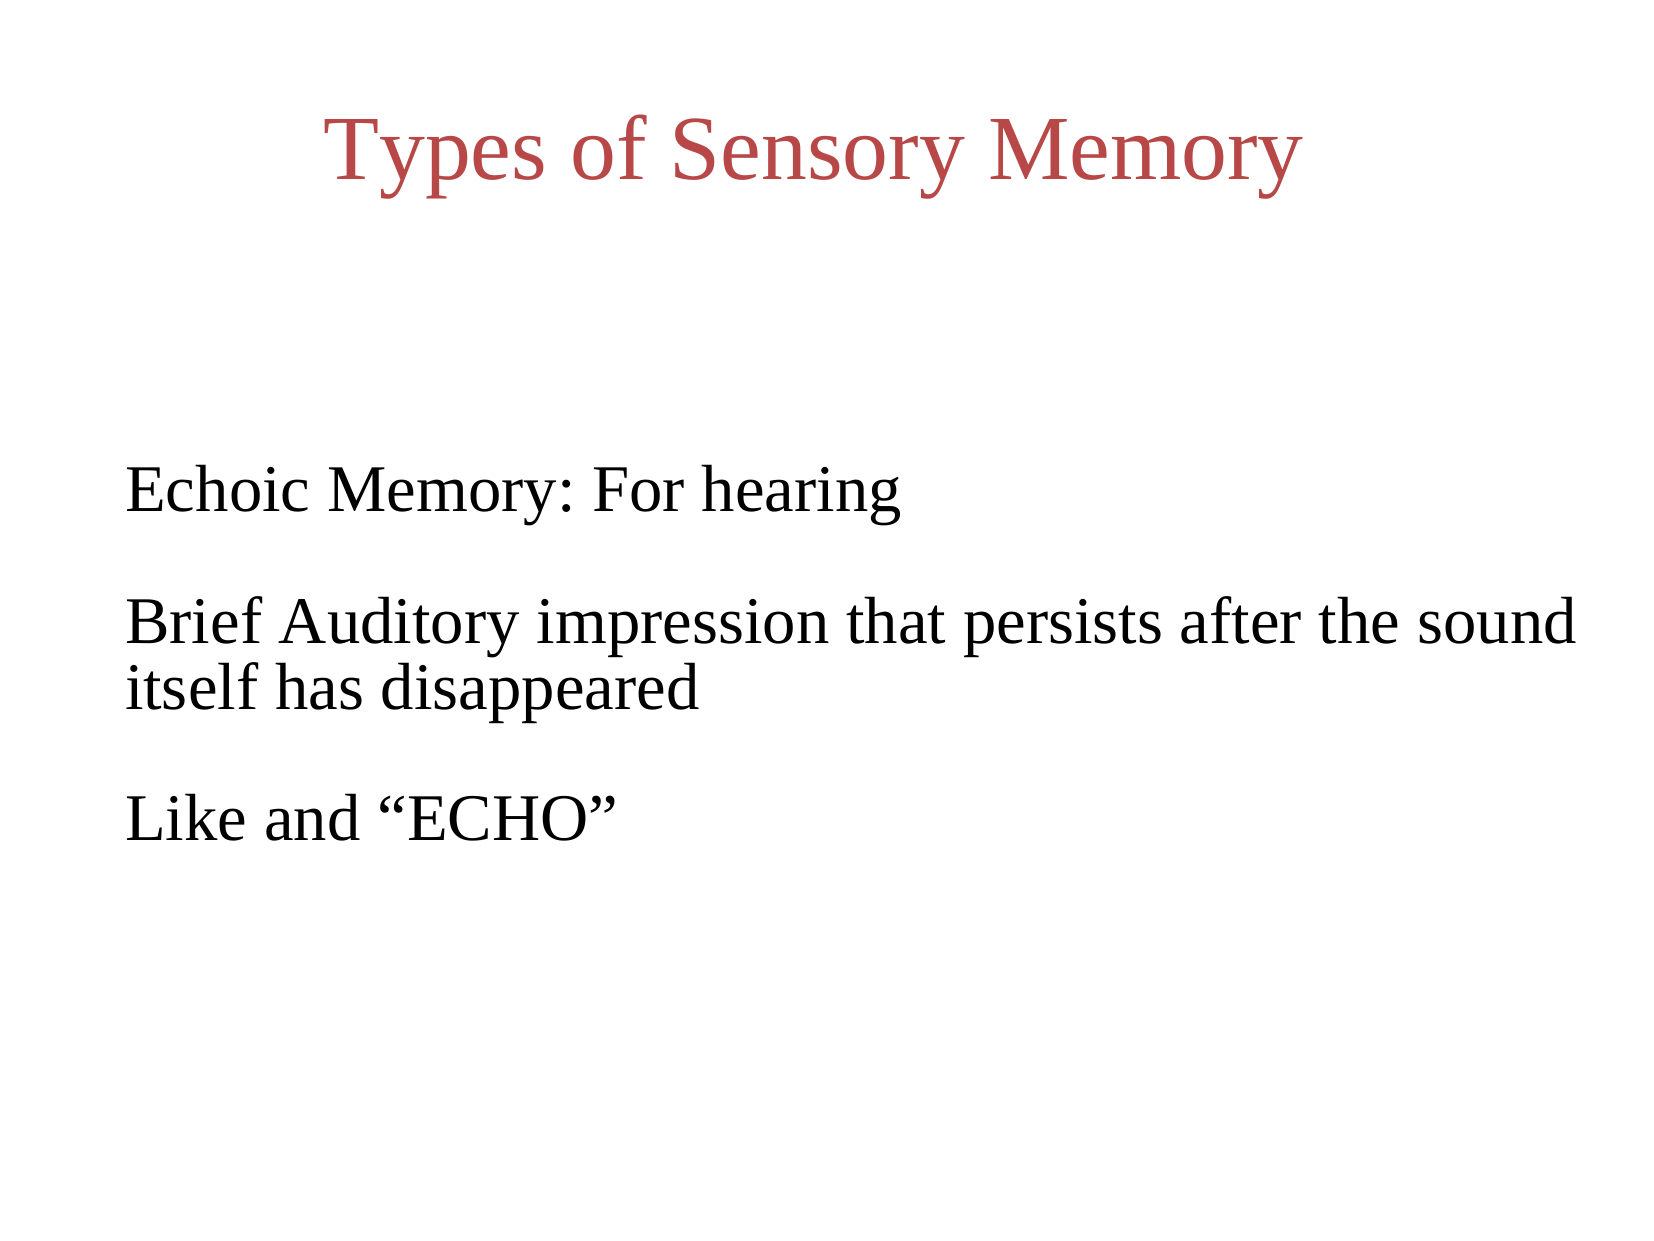

# Types of Sensory Memory
Echoic Memory: For hearing
Brief Auditory impression that persists after the sound itself has disappeared
Like and “ECHO”